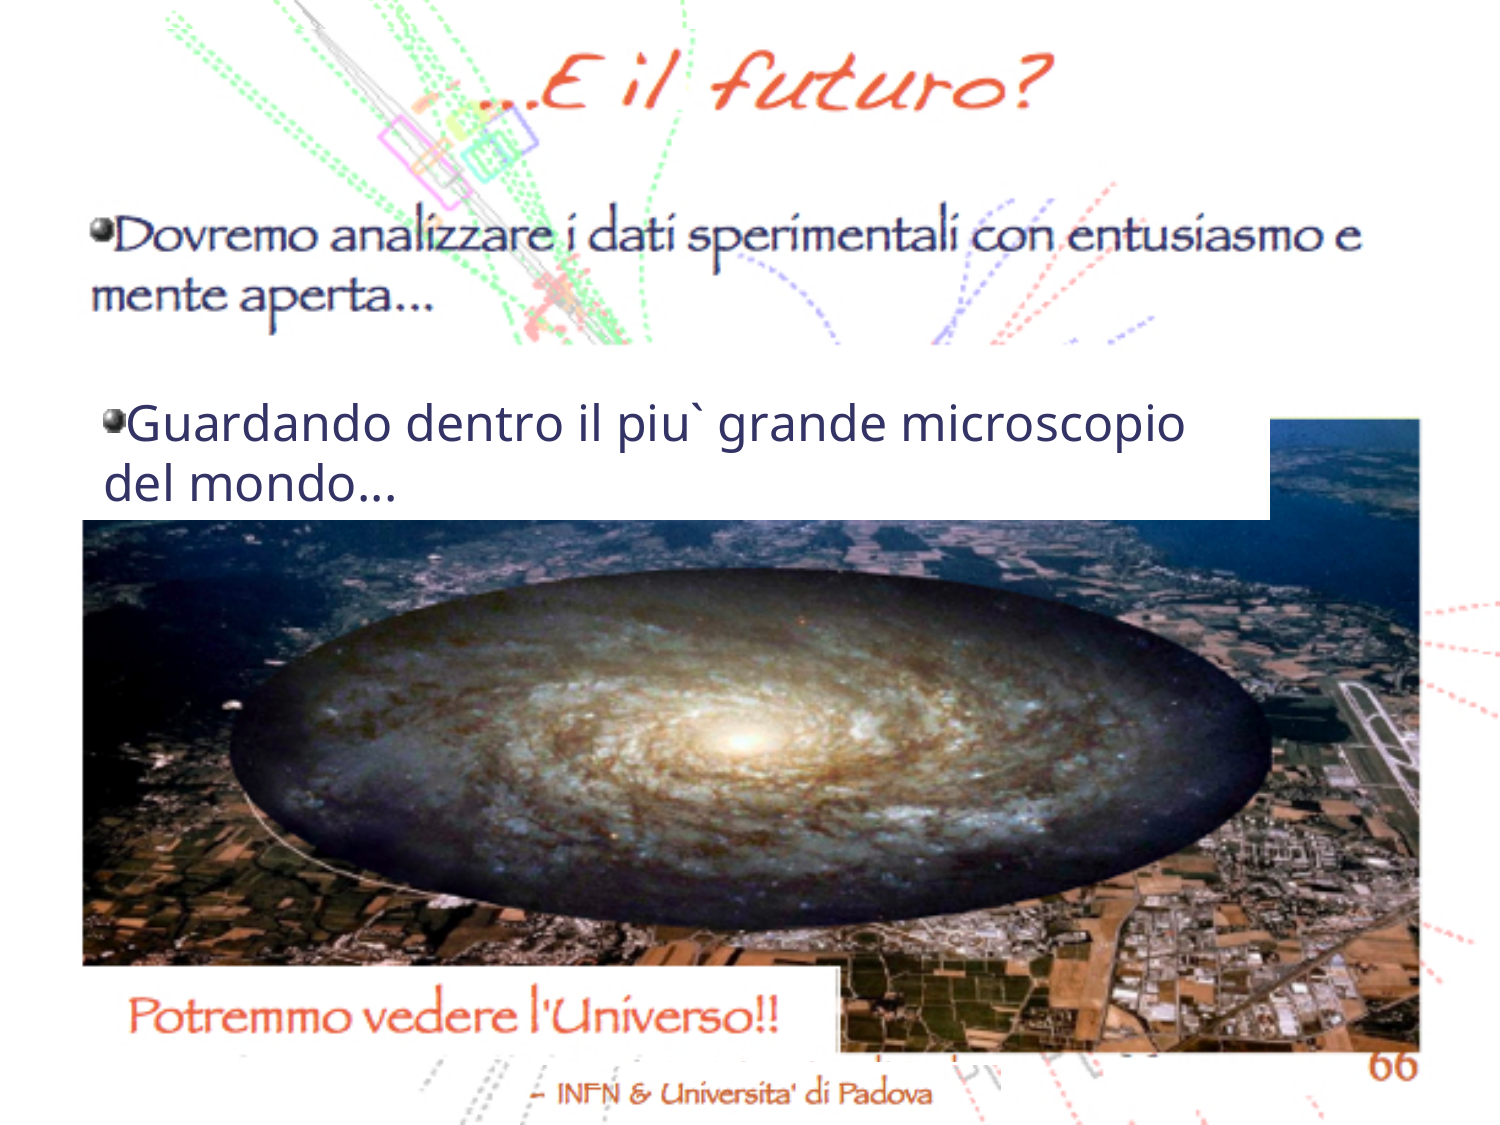

Guardando dentro il piu` grande microscopio del mondo...